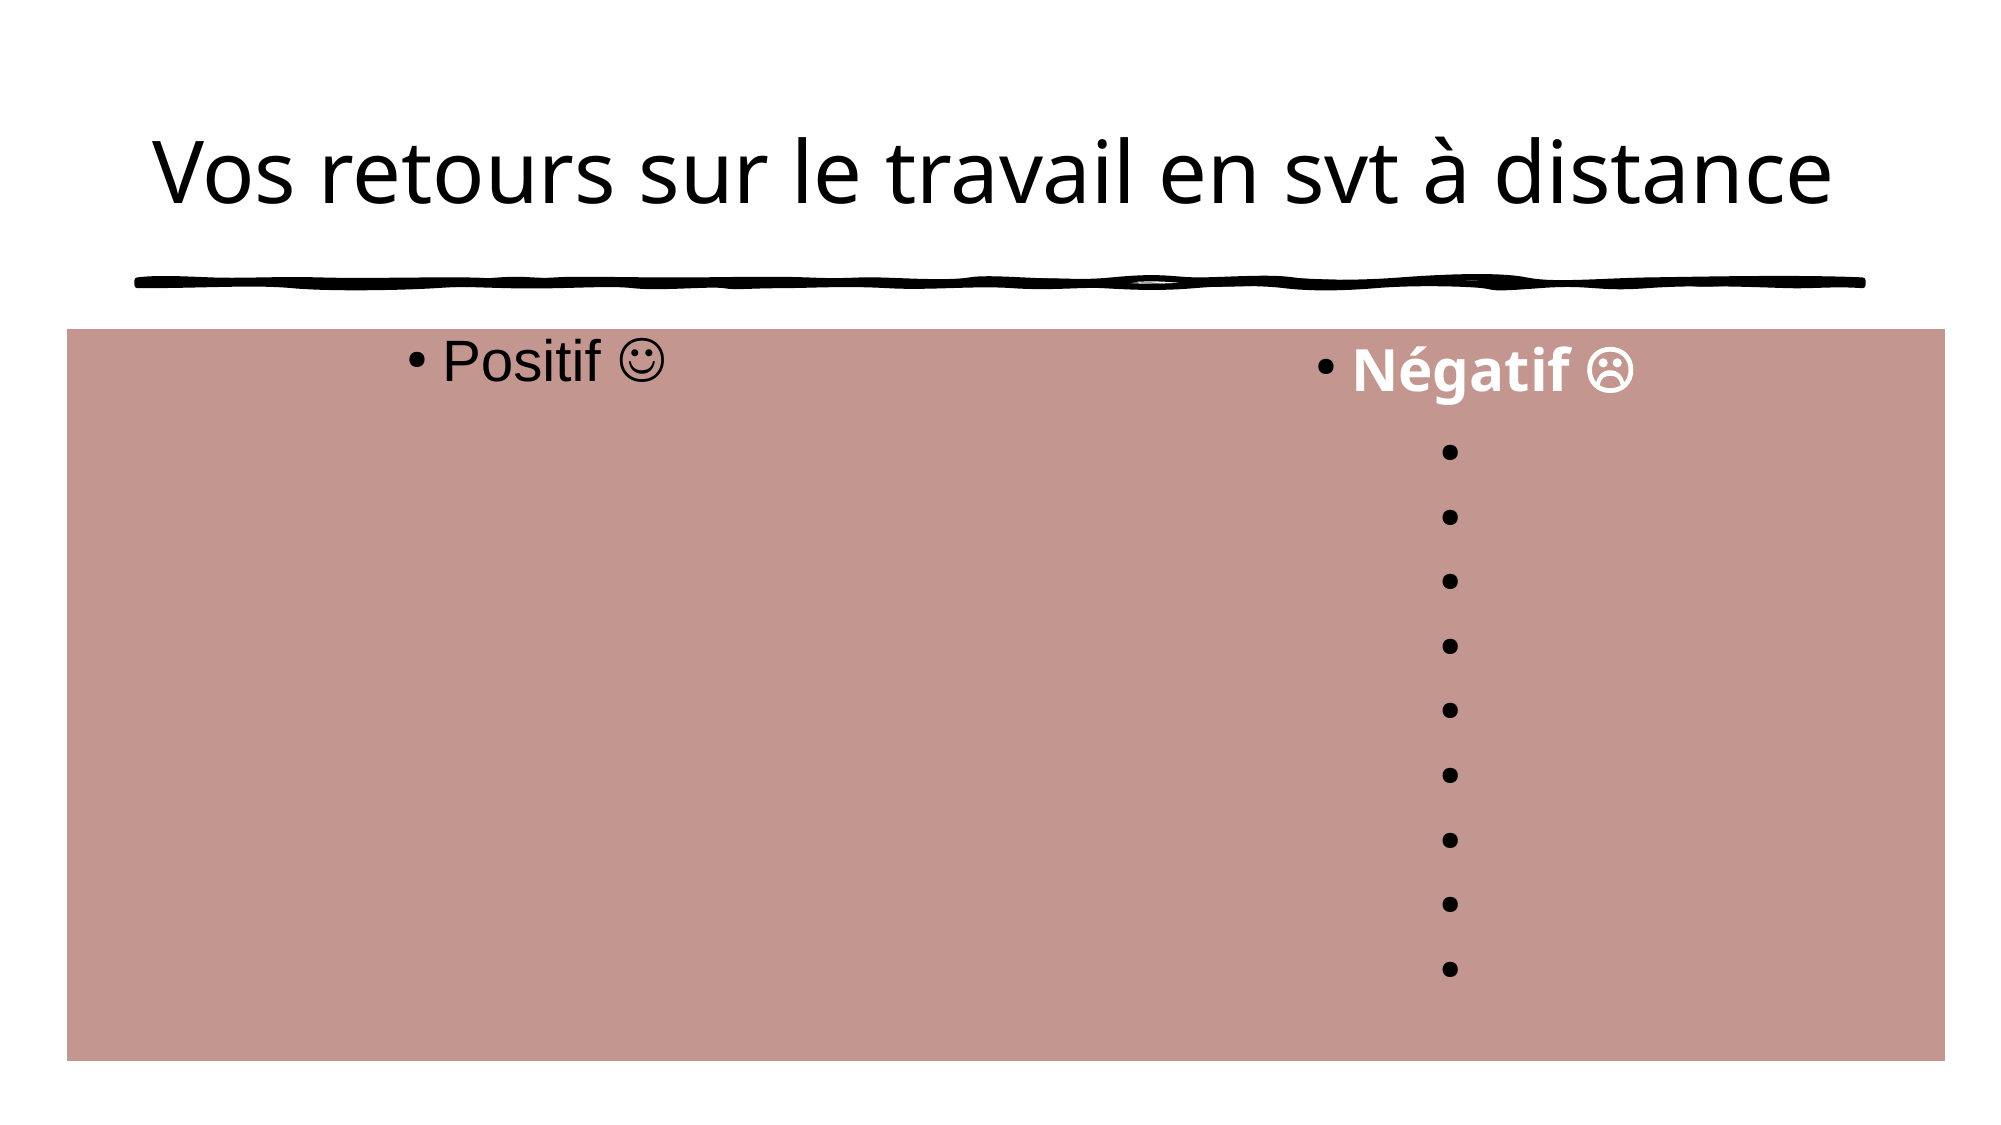

# Vos retours sur le travail en svt à distance
| Positif  | Négatif  |
| --- | --- |
| | |